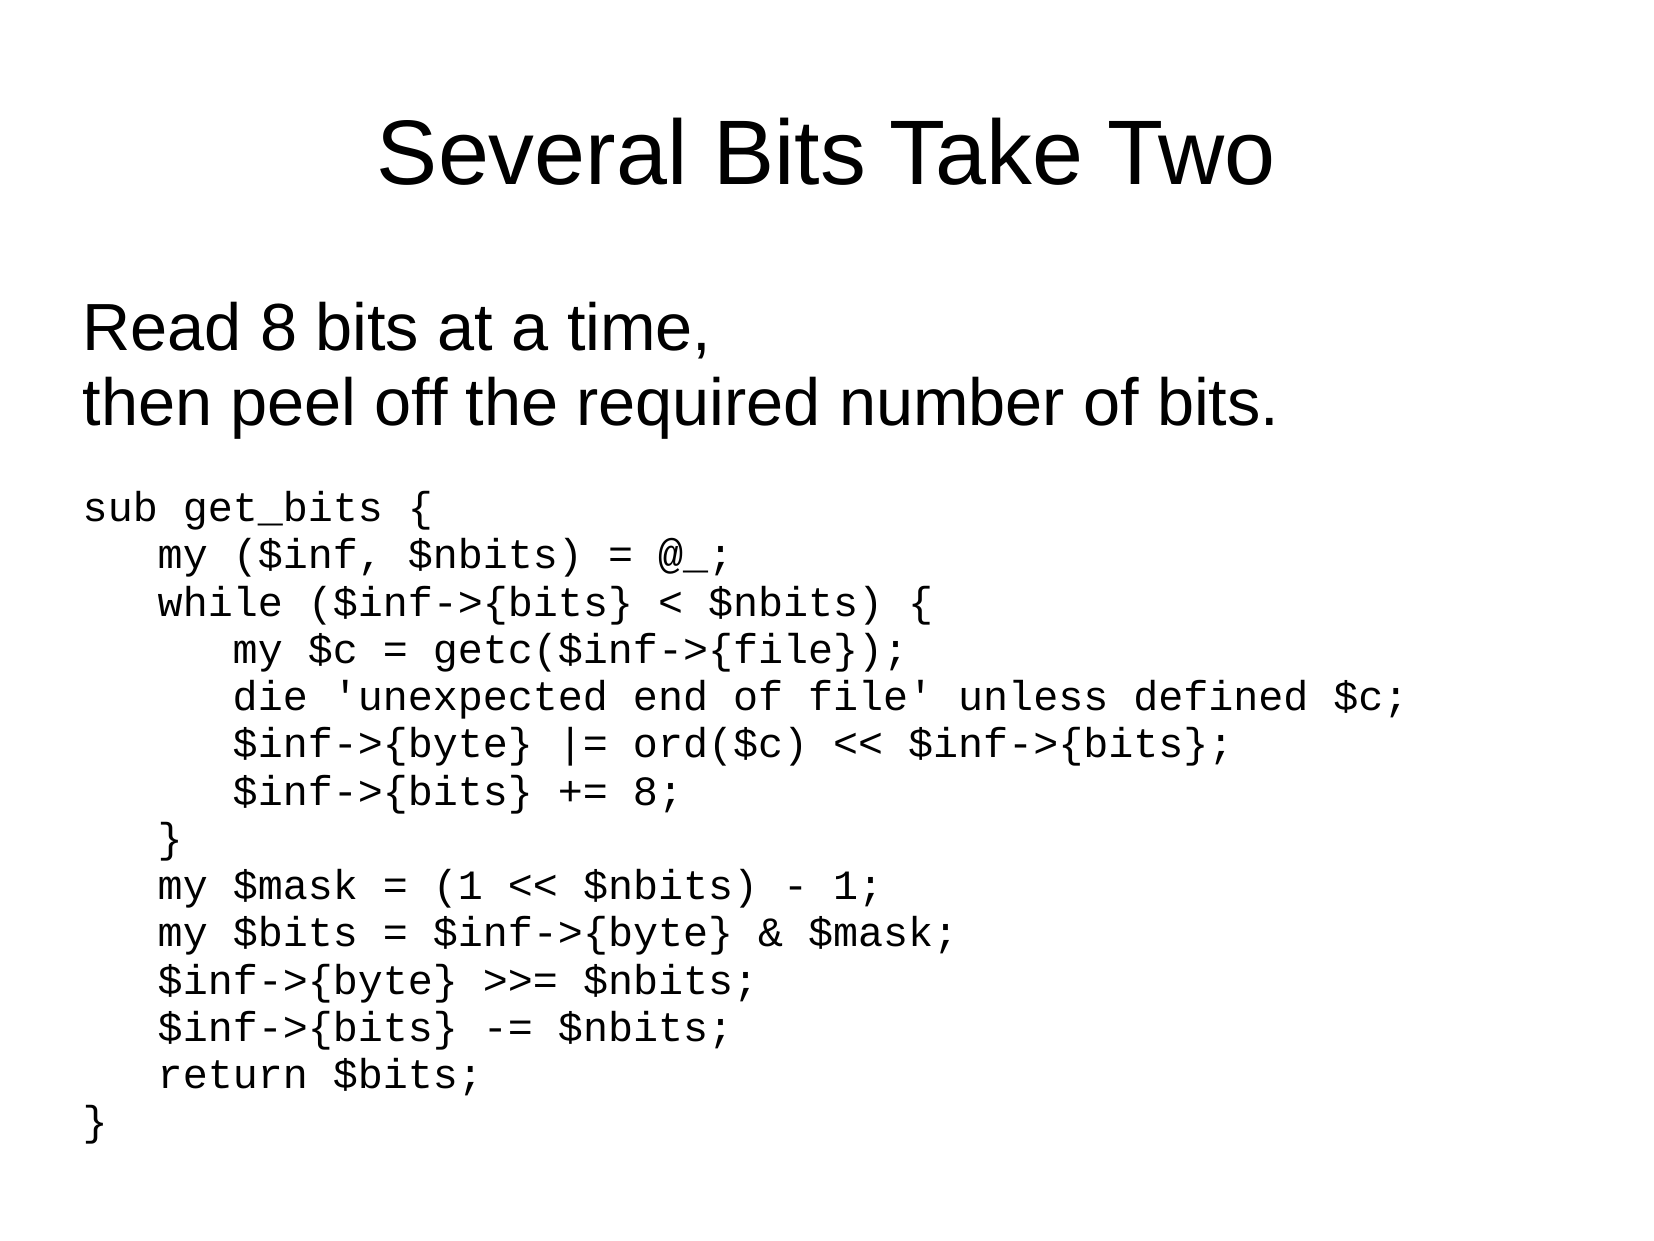

# Several Bits Take Two
Read 8 bits at a time,
then peel off the required number of bits.
sub get_bits {
 my ($inf, $nbits) = @_;
 while ($inf->{bits} < $nbits) {
 my $c = getc($inf->{file});
 die 'unexpected end of file' unless defined $c;
 $inf->{byte} |= ord($c) << $inf->{bits};
 $inf->{bits} += 8;
 }
 my $mask = (1 << $nbits) - 1;
 my $bits = $inf->{byte} & $mask;
 $inf->{byte} >>= $nbits;
 $inf->{bits} -= $nbits;
 return $bits;
}